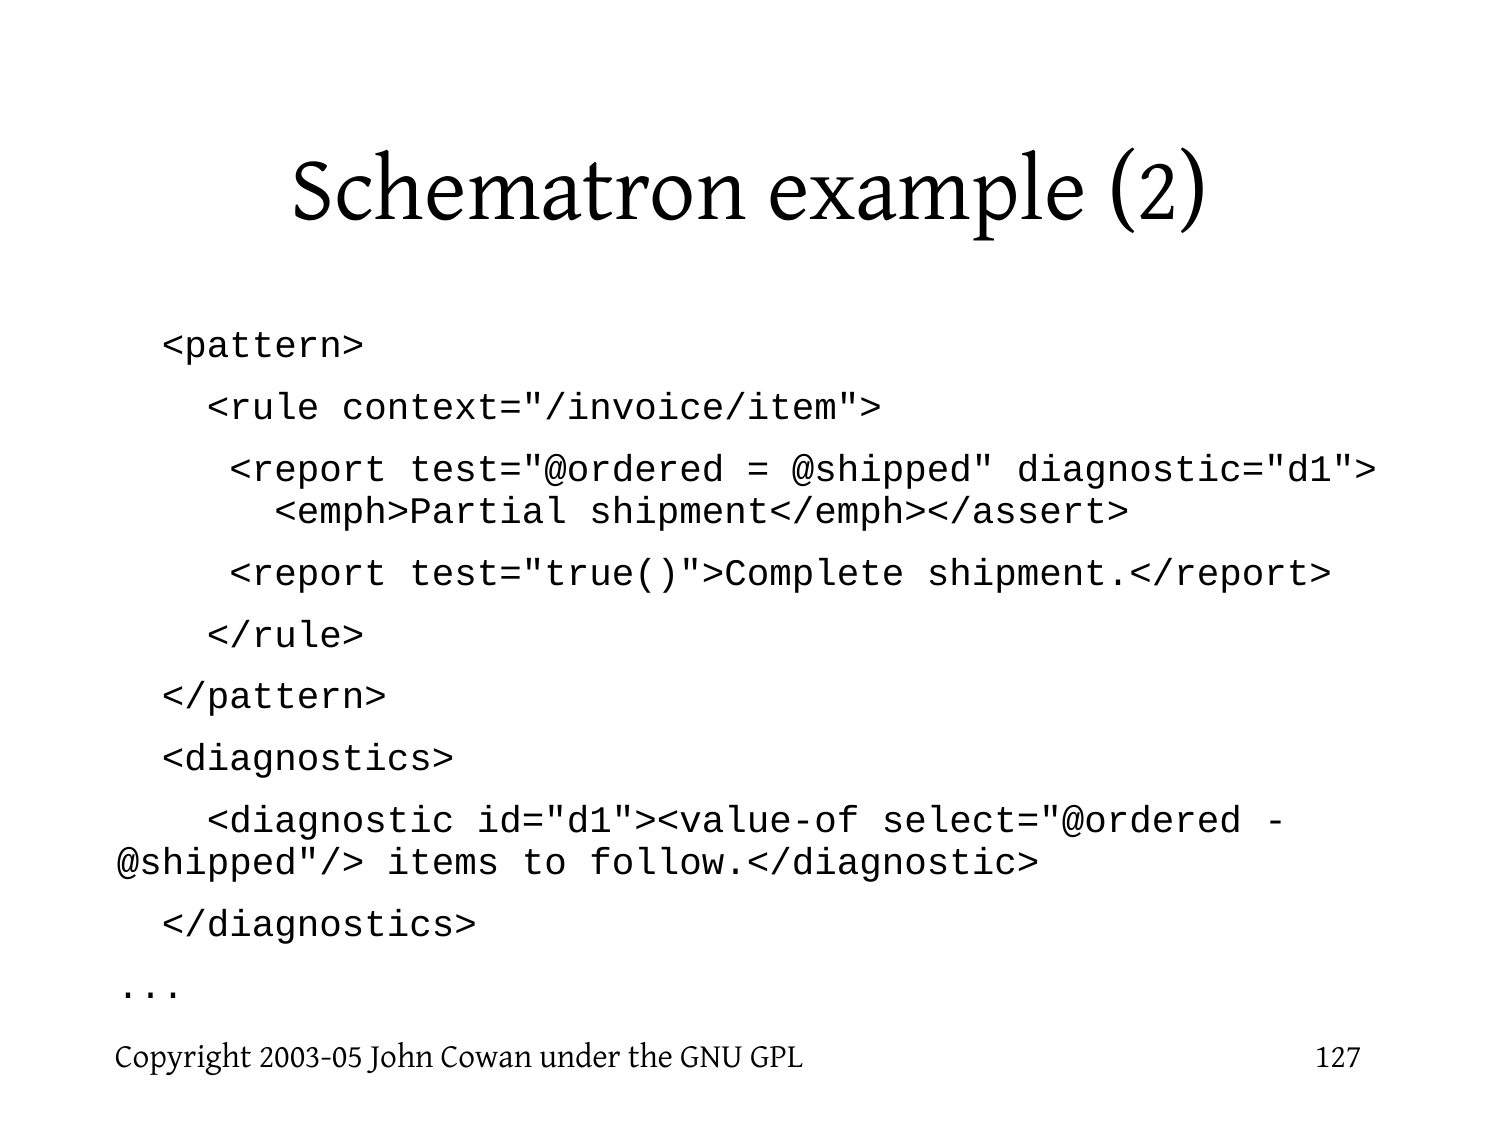

# Schematron example (2)
 <pattern>
 <rule context="/invoice/item">
 <report test="@ordered = @shipped" diagnostic="d1">
 <emph>Partial shipment</emph></assert>
 <report test="true()">Complete shipment.</report>
 </rule>
 </pattern>
 <diagnostics>
 <diagnostic id="d1"><value-of select="@ordered - @shipped"/> items to follow.</diagnostic>
 </diagnostics>
...